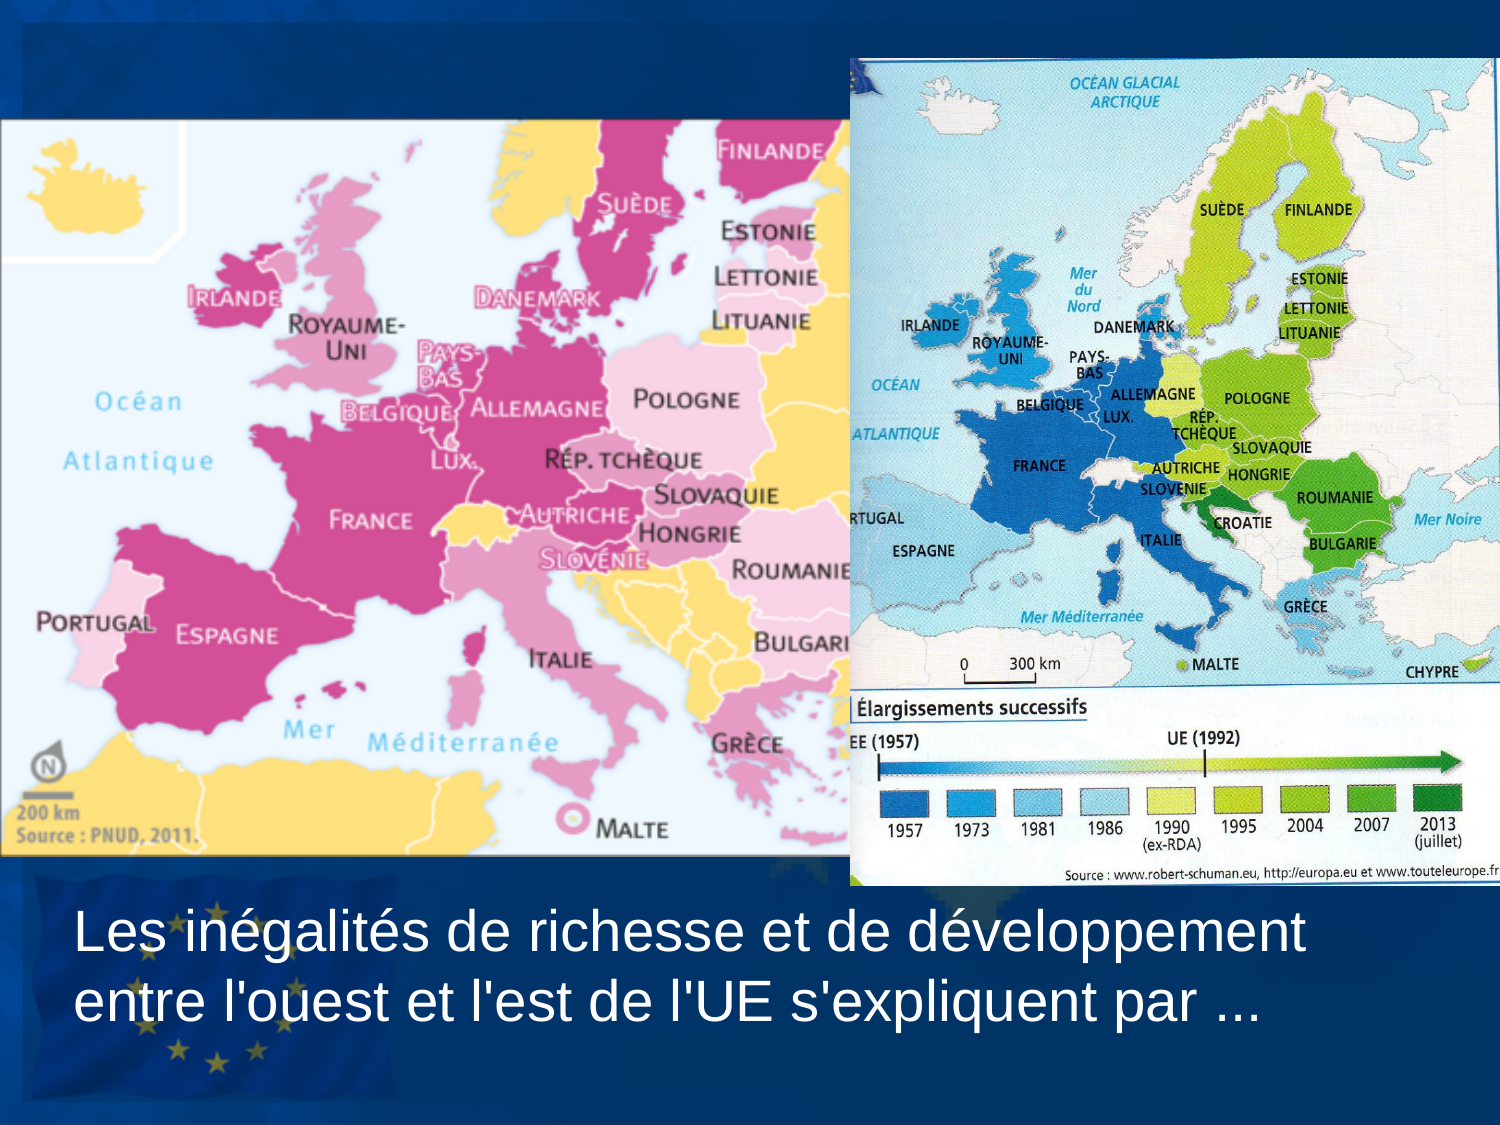

Les inégalités de richesse et de développement entre l'ouest et l'est de l'UE s'expliquent par ...